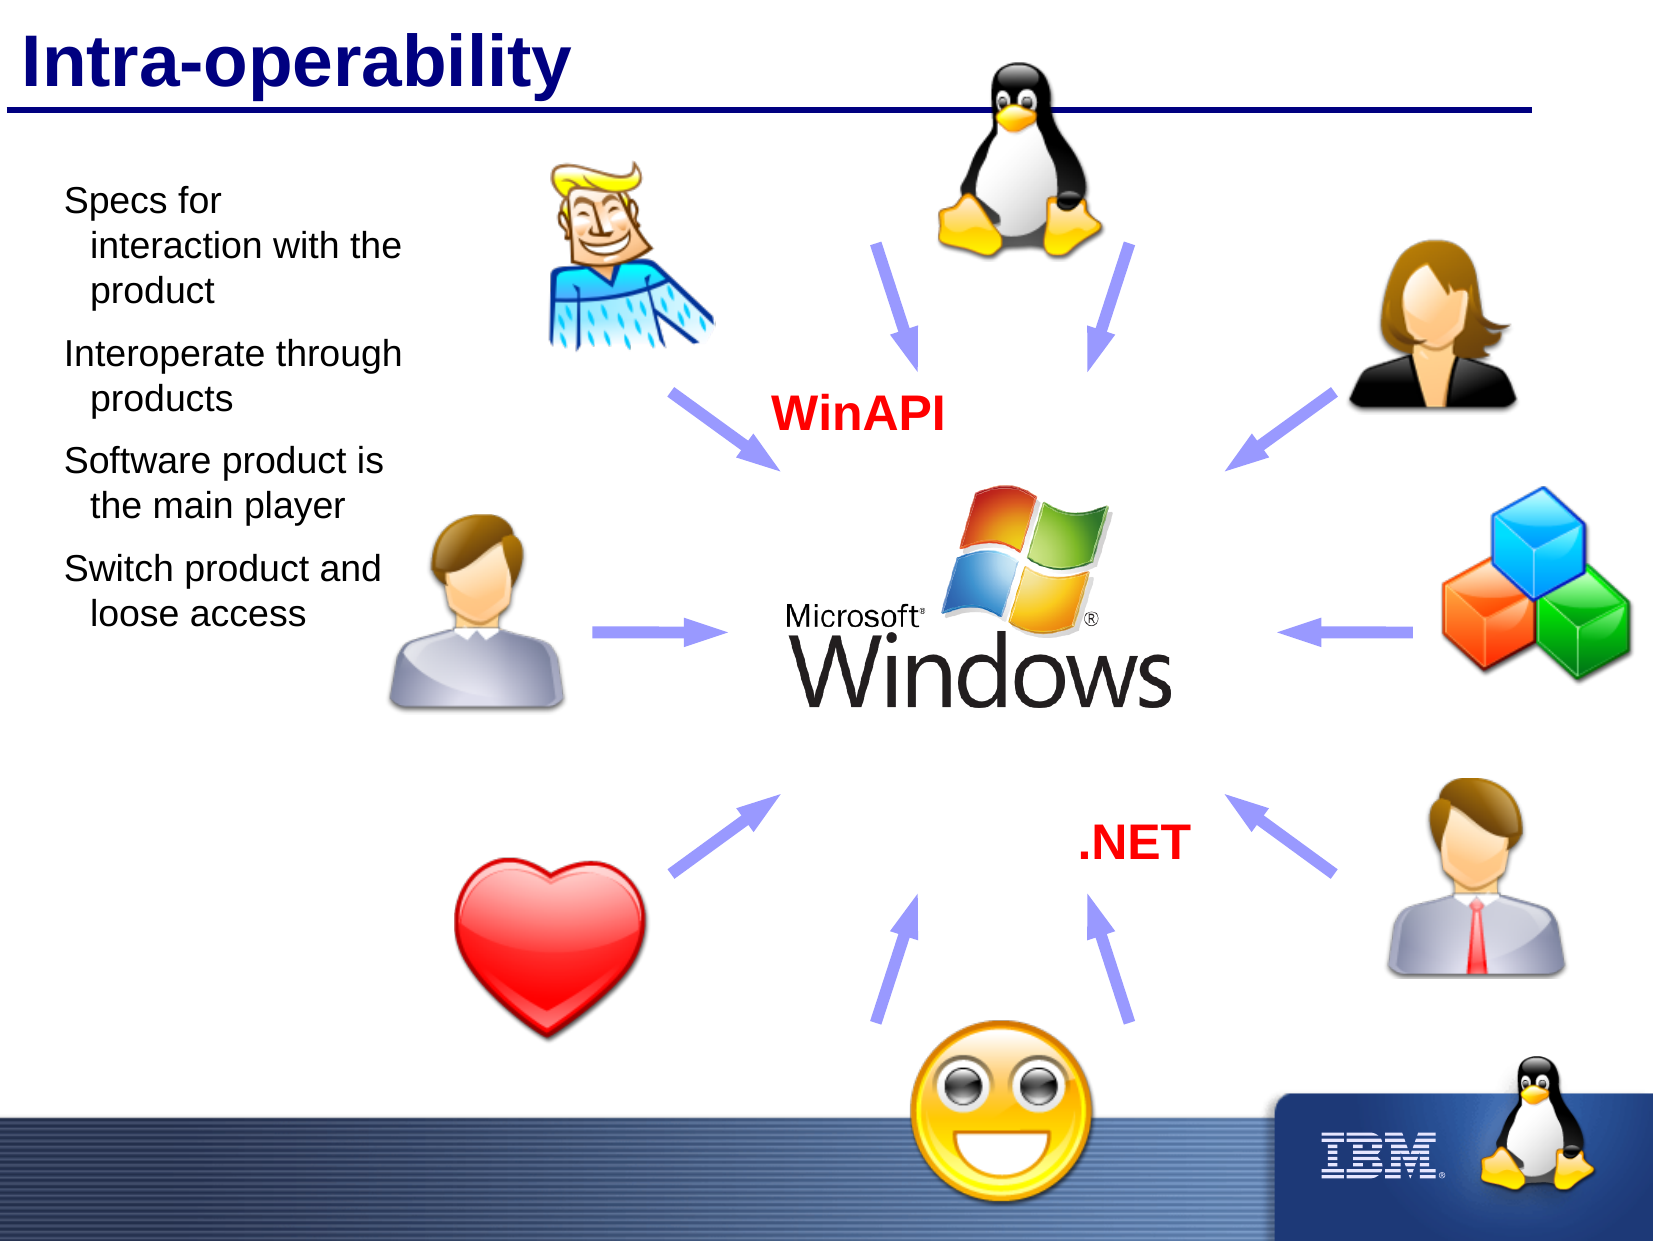

Intra-operability
Specs for interaction with the product
Interoperate through products
Software product is the main player
Switch product and loose access
OOXML
OOXML
WinAPI
.NET
MS-DHTML
MS-DHTML